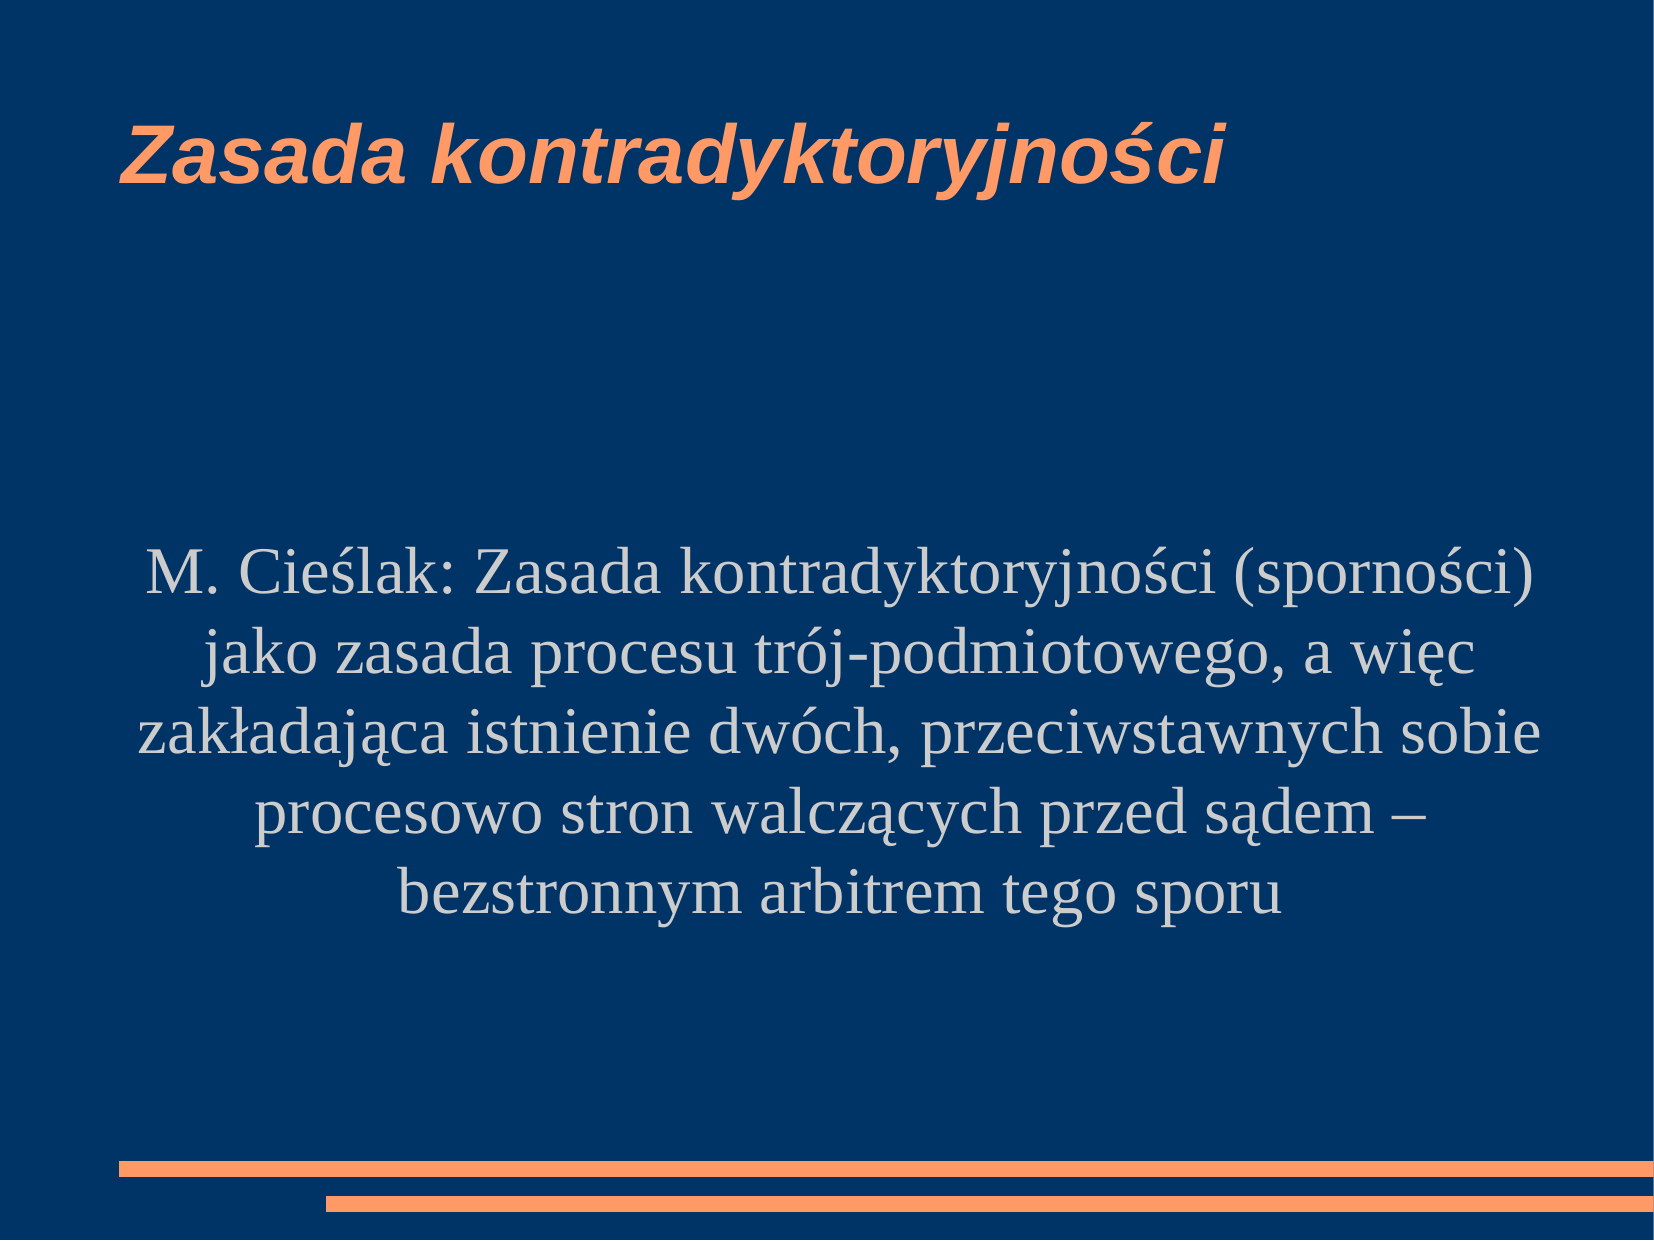

# Zasada kontradyktoryjności
M. Cieślak: Zasada kontradyktoryjności (sporności) jako zasada procesu trój-podmiotowego, a więc zakładająca istnienie dwóch, przeciwstawnych sobie procesowo stron walczących przed sądem – bezstronnym arbitrem tego sporu